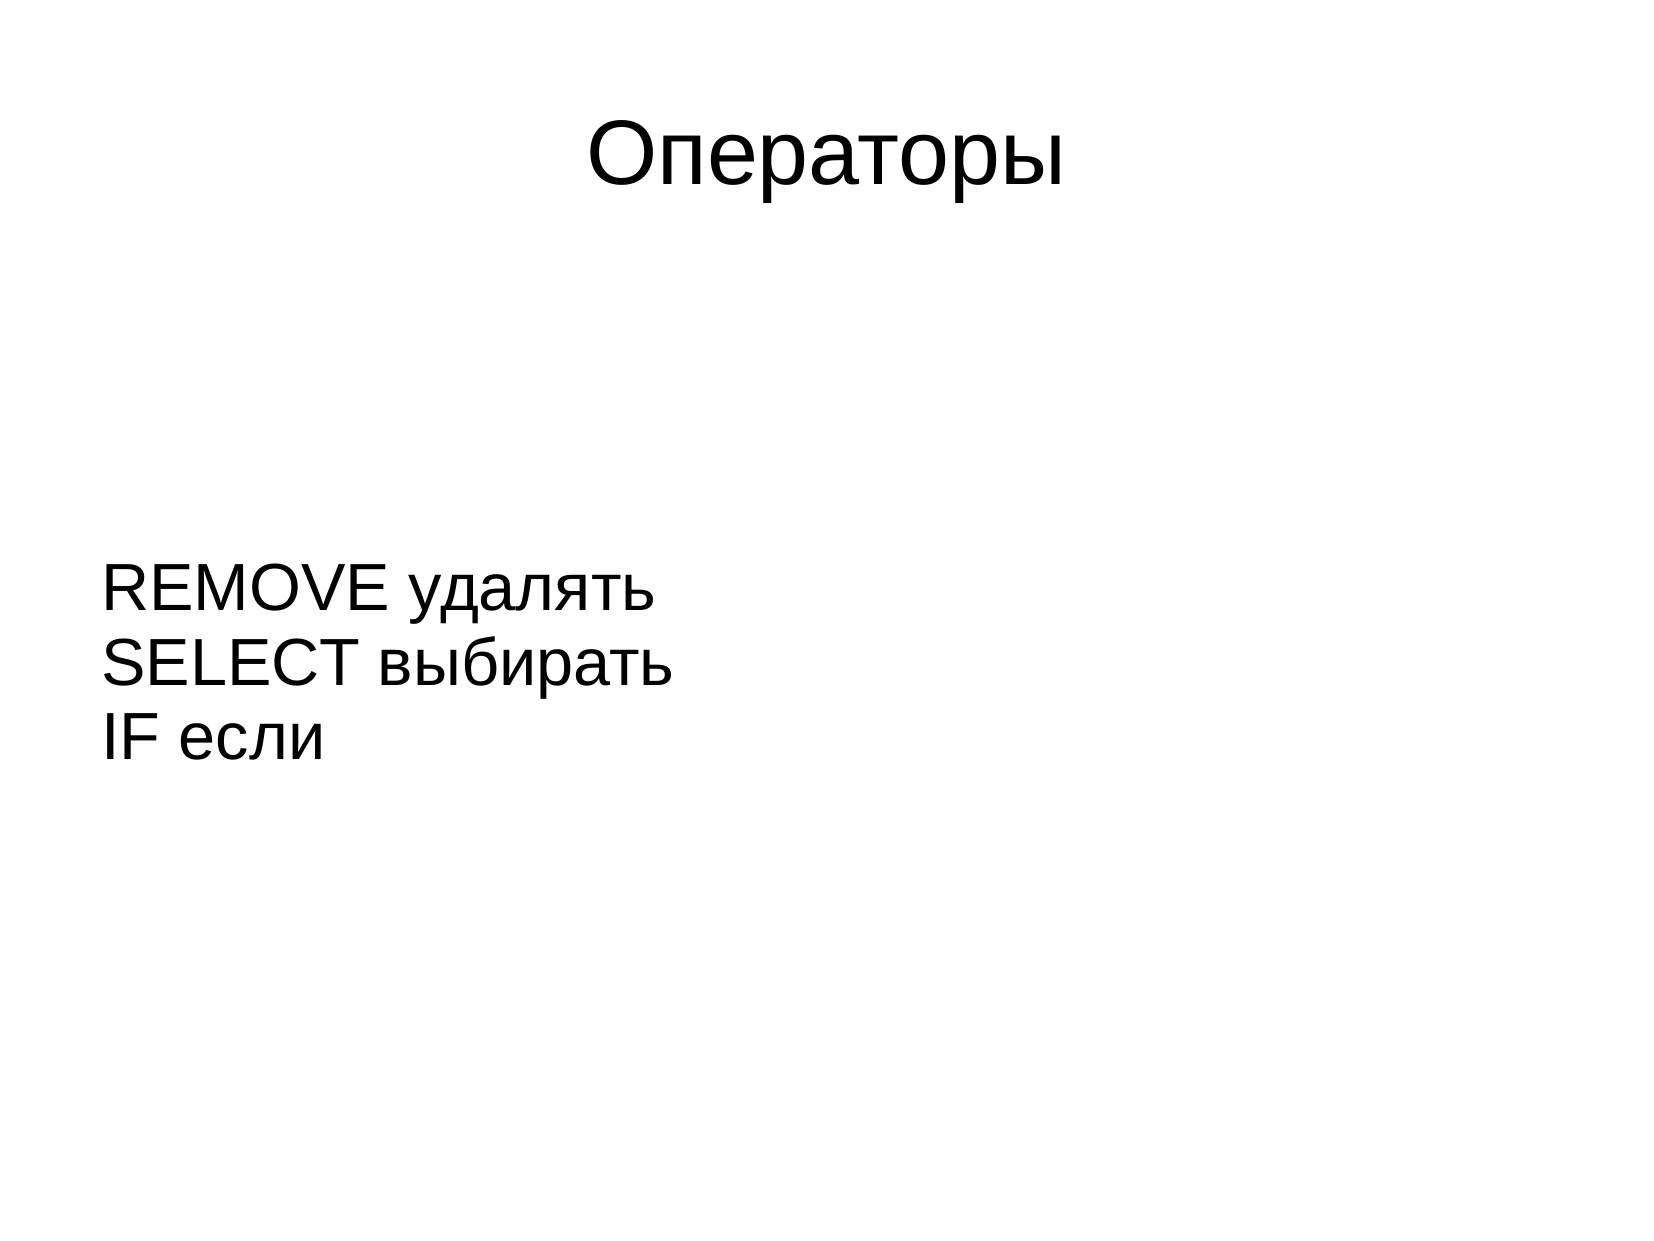

# Операторы
 REMOVE удалять
 SELECT выбирать
 IF если